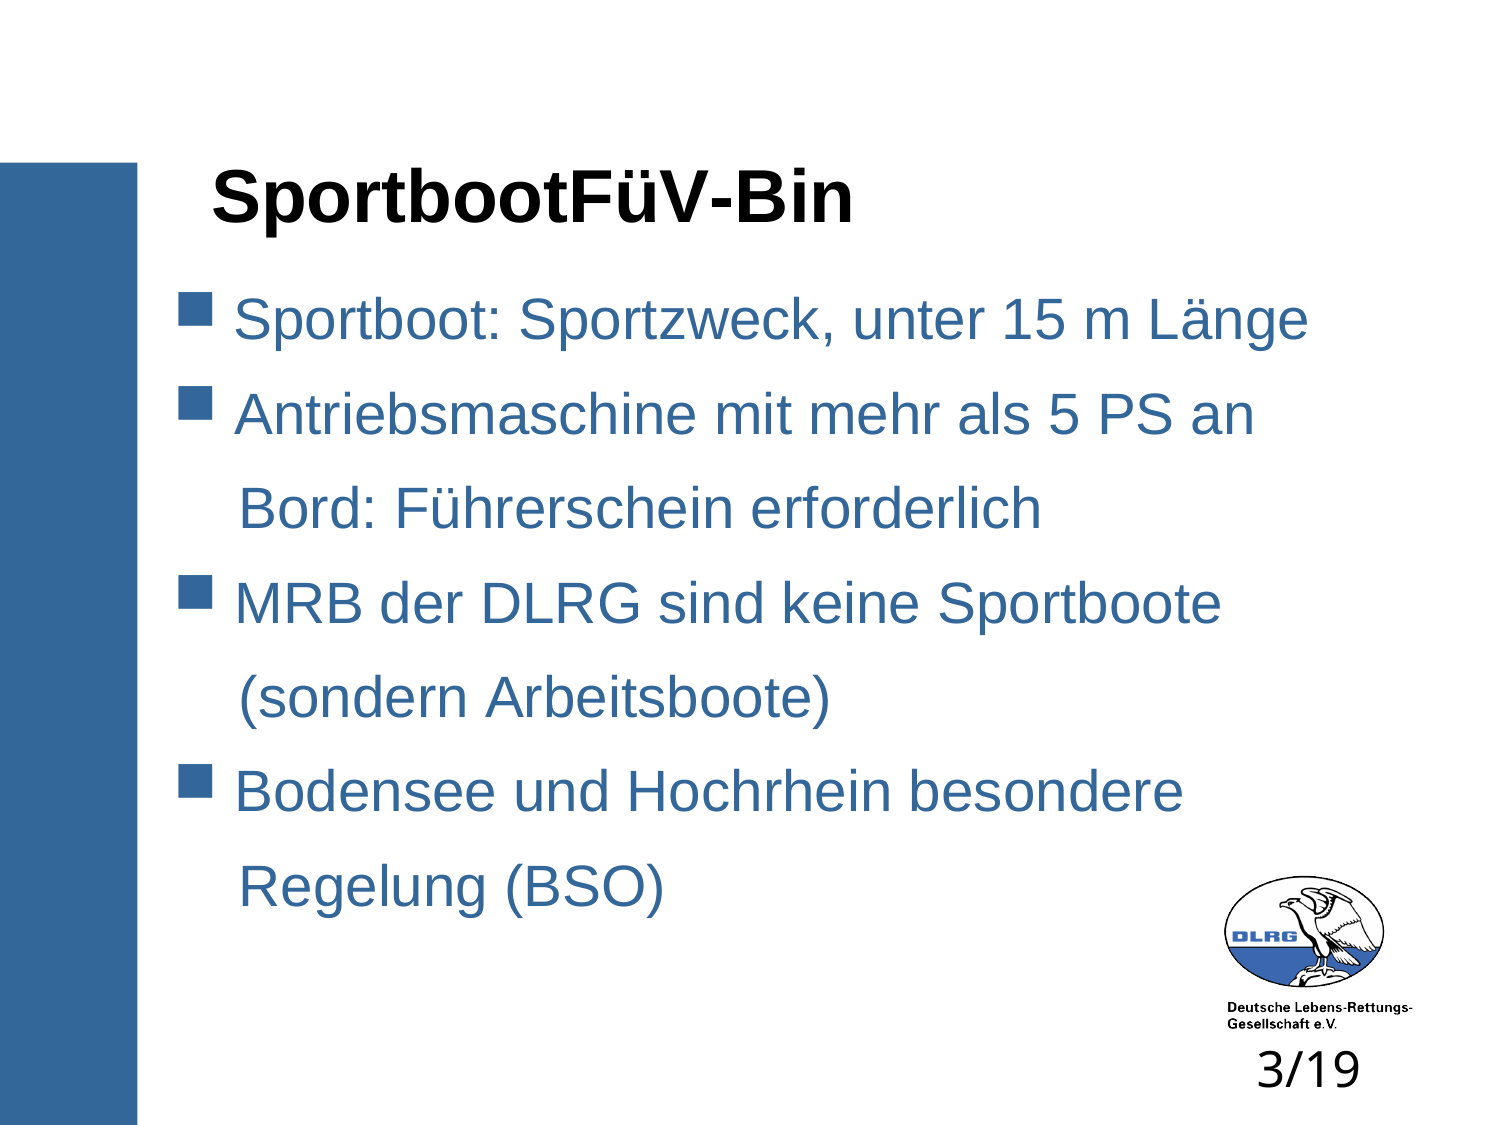

SportbootFüV-Bin
 Sportboot: Sportzweck, unter 15 m Länge
 Antriebsmaschine mit mehr als 5 PS an Bord: Führerschein erforderlich
 MRB der DLRG sind keine Sportboote (sondern Arbeitsboote)
 Bodensee und Hochrhein besondere Regelung (BSO)‏